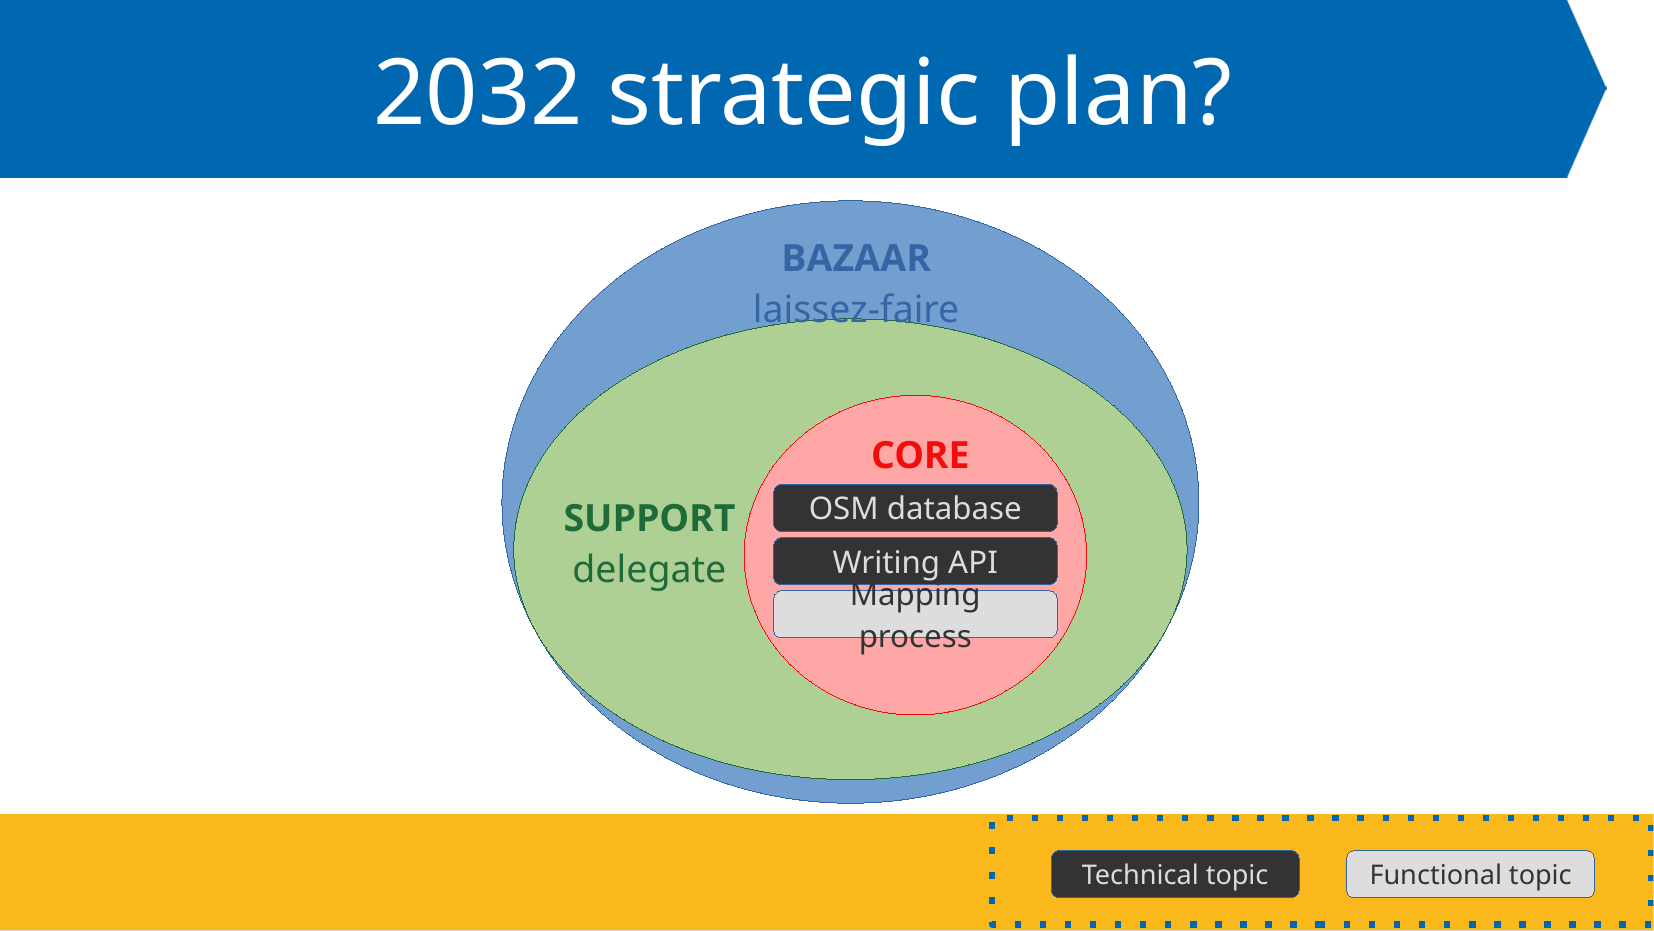

# 2032 strategic plan?
BAZAAR
laissez-faire
CORE
SUPPORT
delegate
OSM database
Writing API
Mapping process
Technical topic
Functional topic